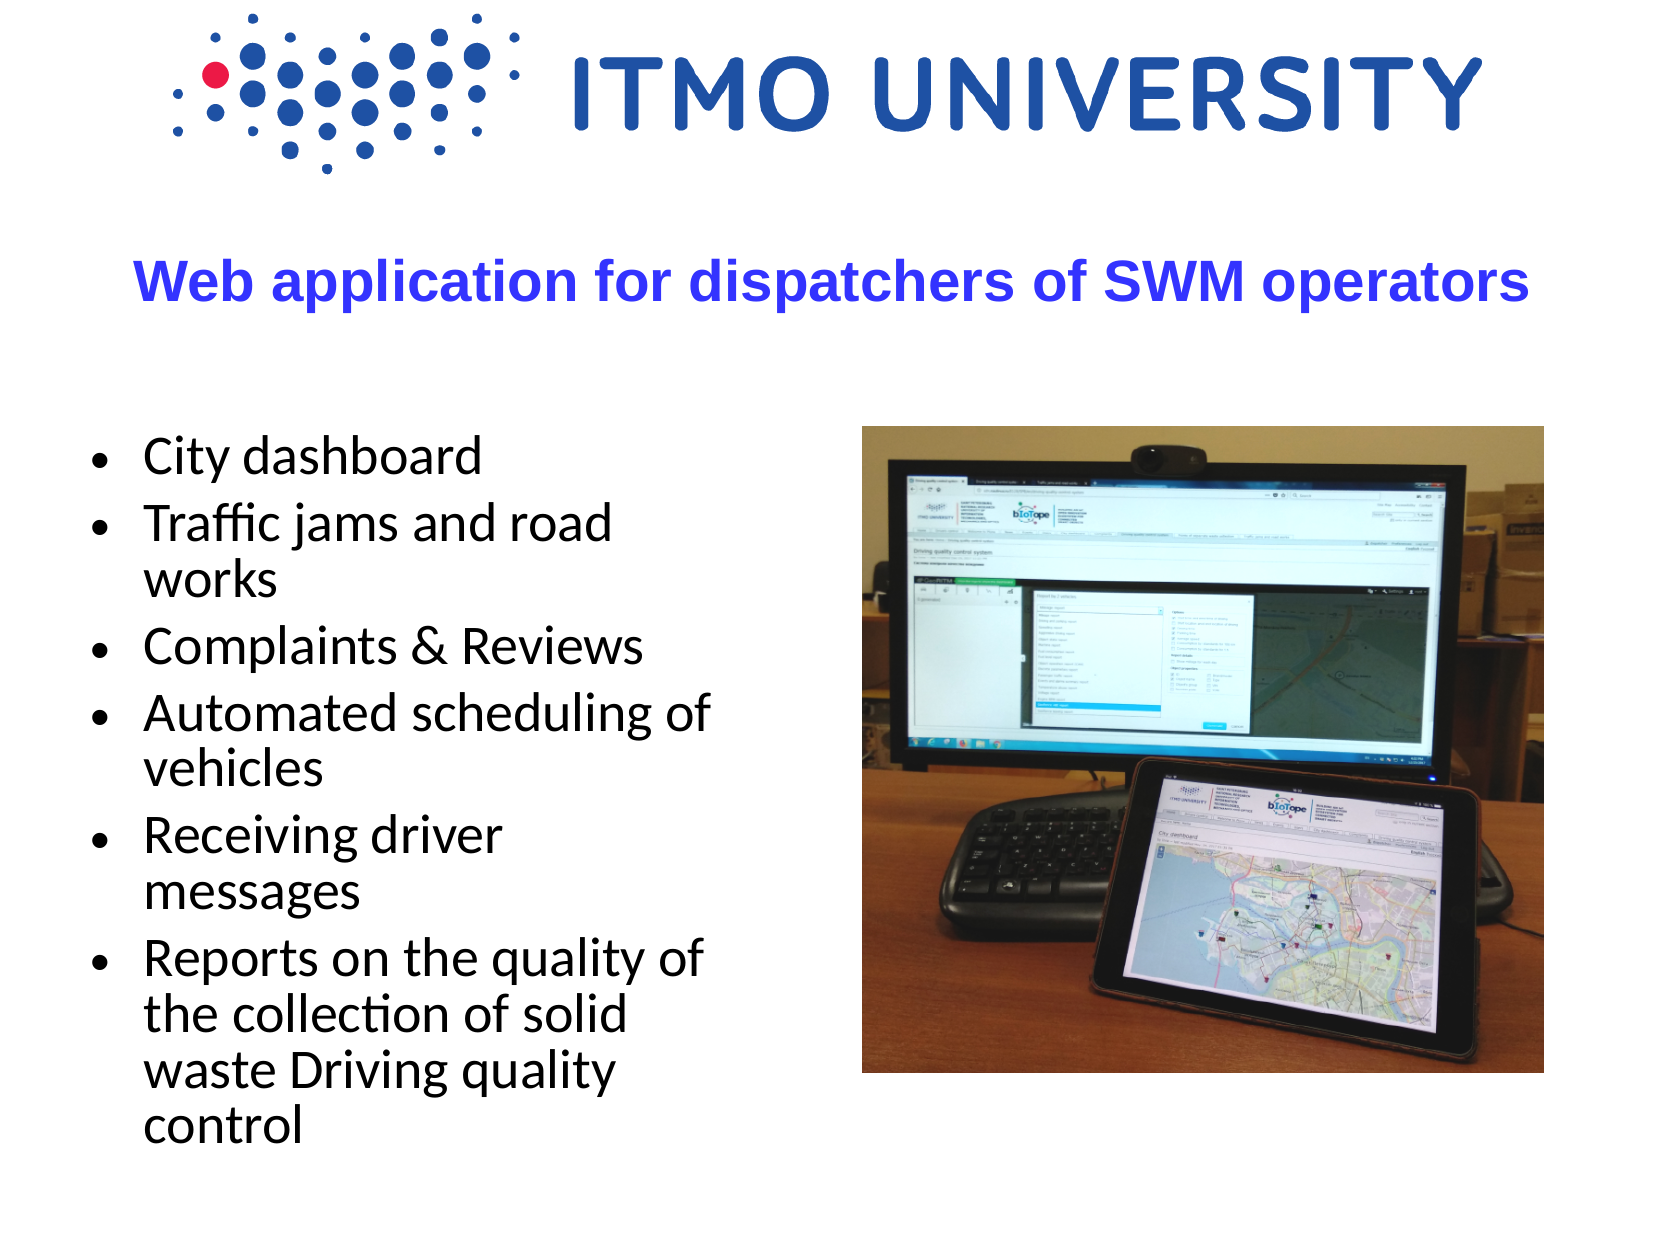

# Web application for dispatchers of SWM operators
Сity dashboard
Traffic jams and road works
Complaints & Reviews
Automated scheduling of vehicles
Receiving driver messages
Reports on the quality of the collection of solid waste Driving quality control